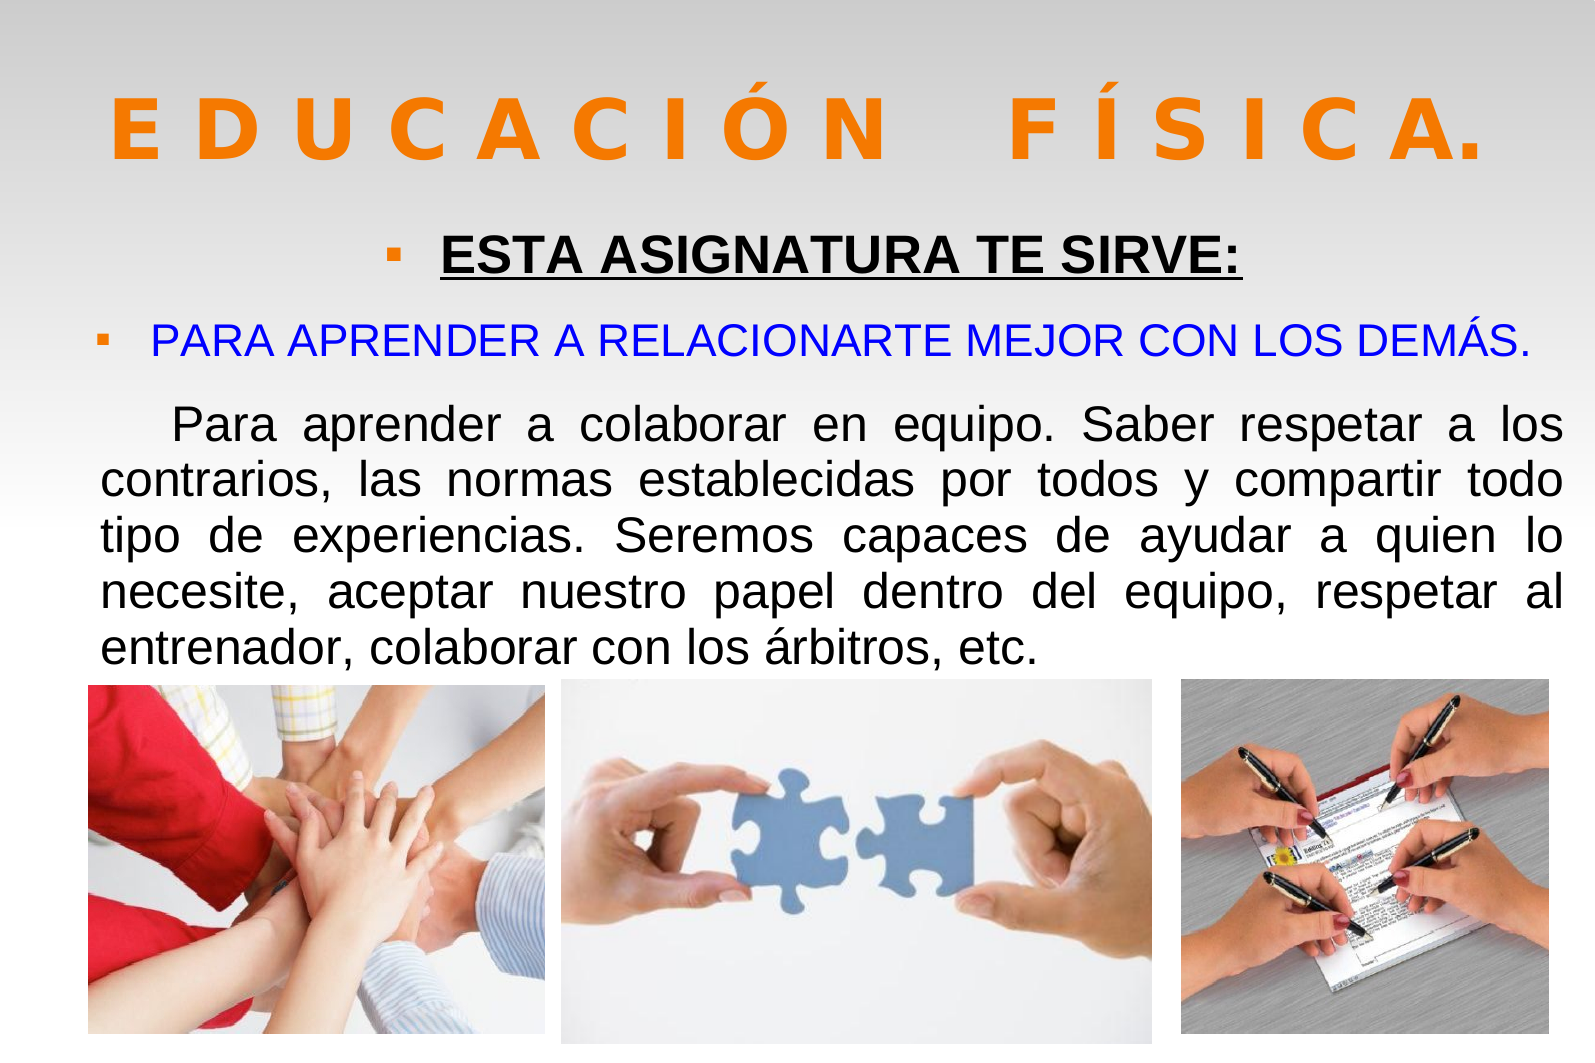

# E D U C A C I Ó N F Í S I C A.
ESTA ASIGNATURA TE SIRVE:
PARA APRENDER A RELACIONARTE MEJOR CON LOS DEMÁS.
 Para aprender a colaborar en equipo. Saber respetar a los contrarios, las normas establecidas por todos y compartir todo tipo de experiencias. Seremos capaces de ayudar a quien lo necesite, aceptar nuestro papel dentro del equipo, respetar al entrenador, colaborar con los árbitros, etc.